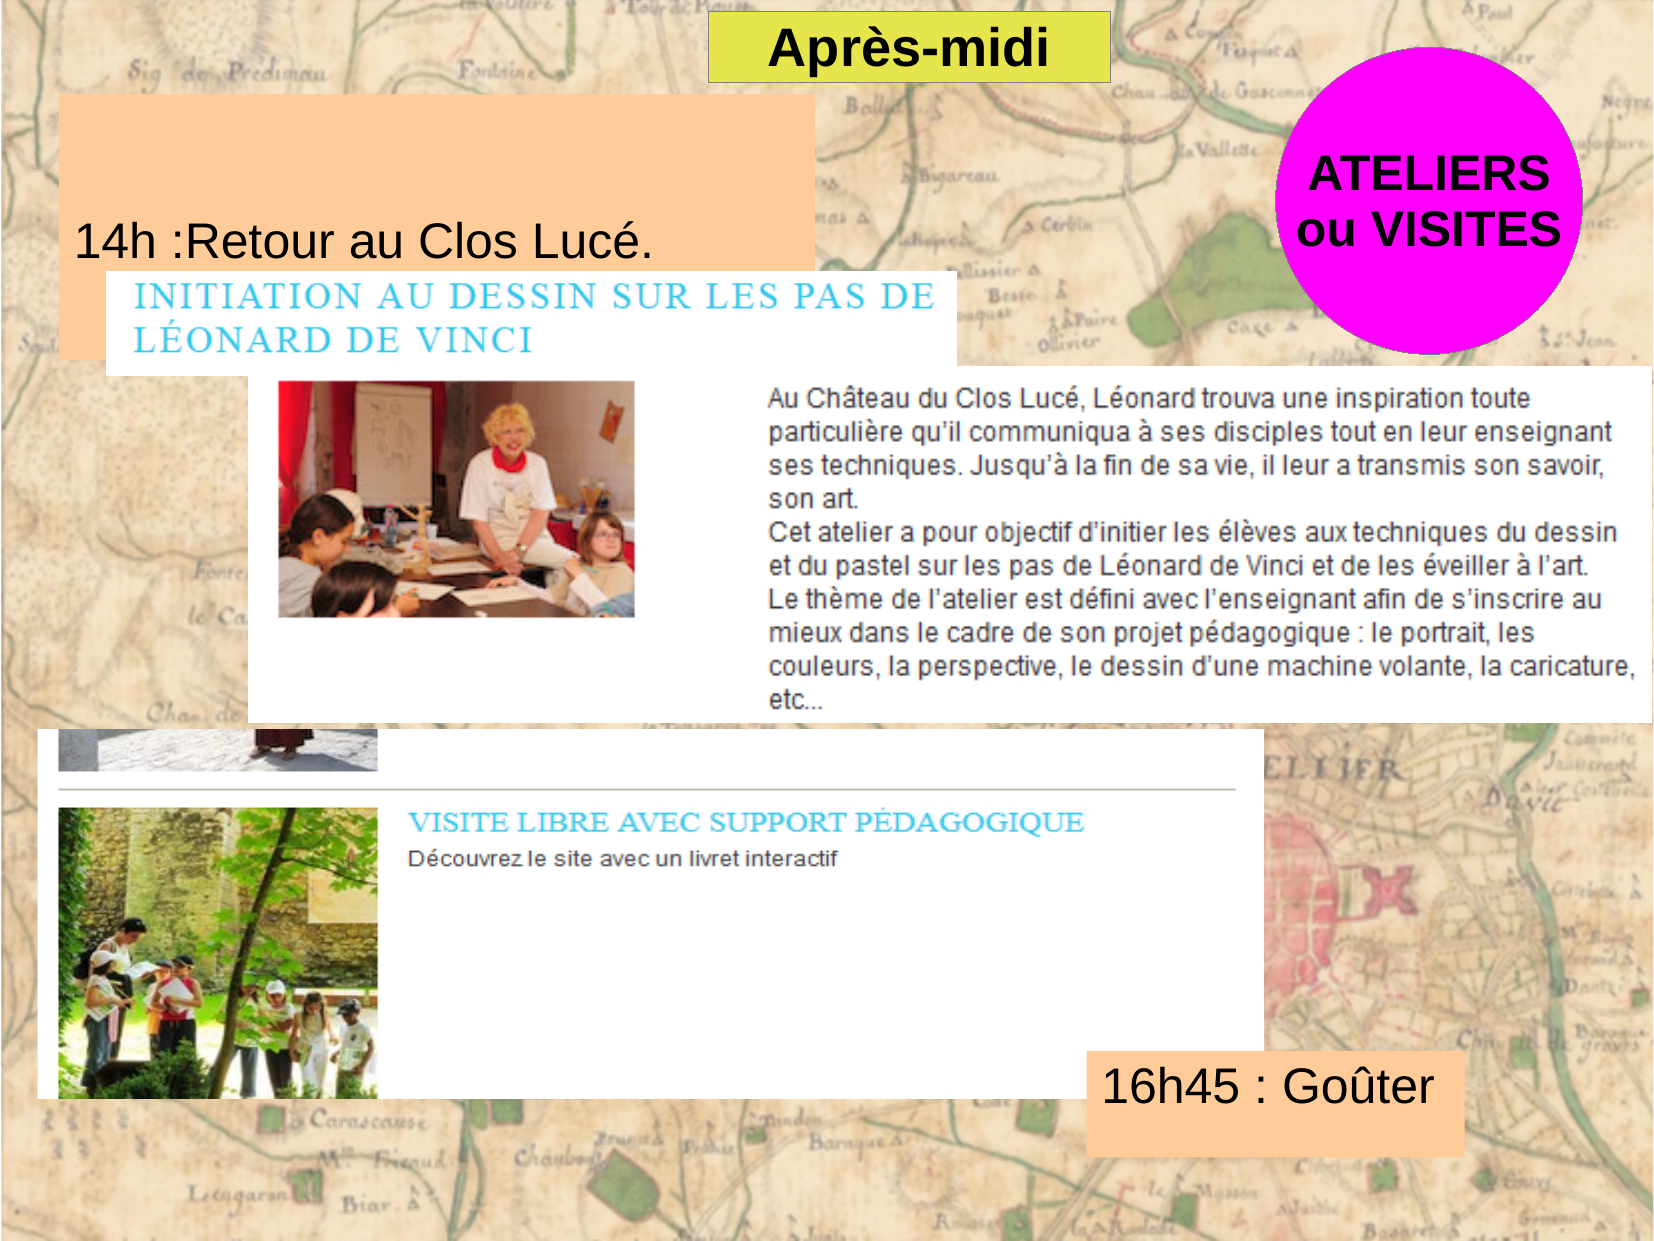

Après-midi
ATELIERS
ou VISITES
14h :Retour au Clos Lucé.
16h45 : Goûter